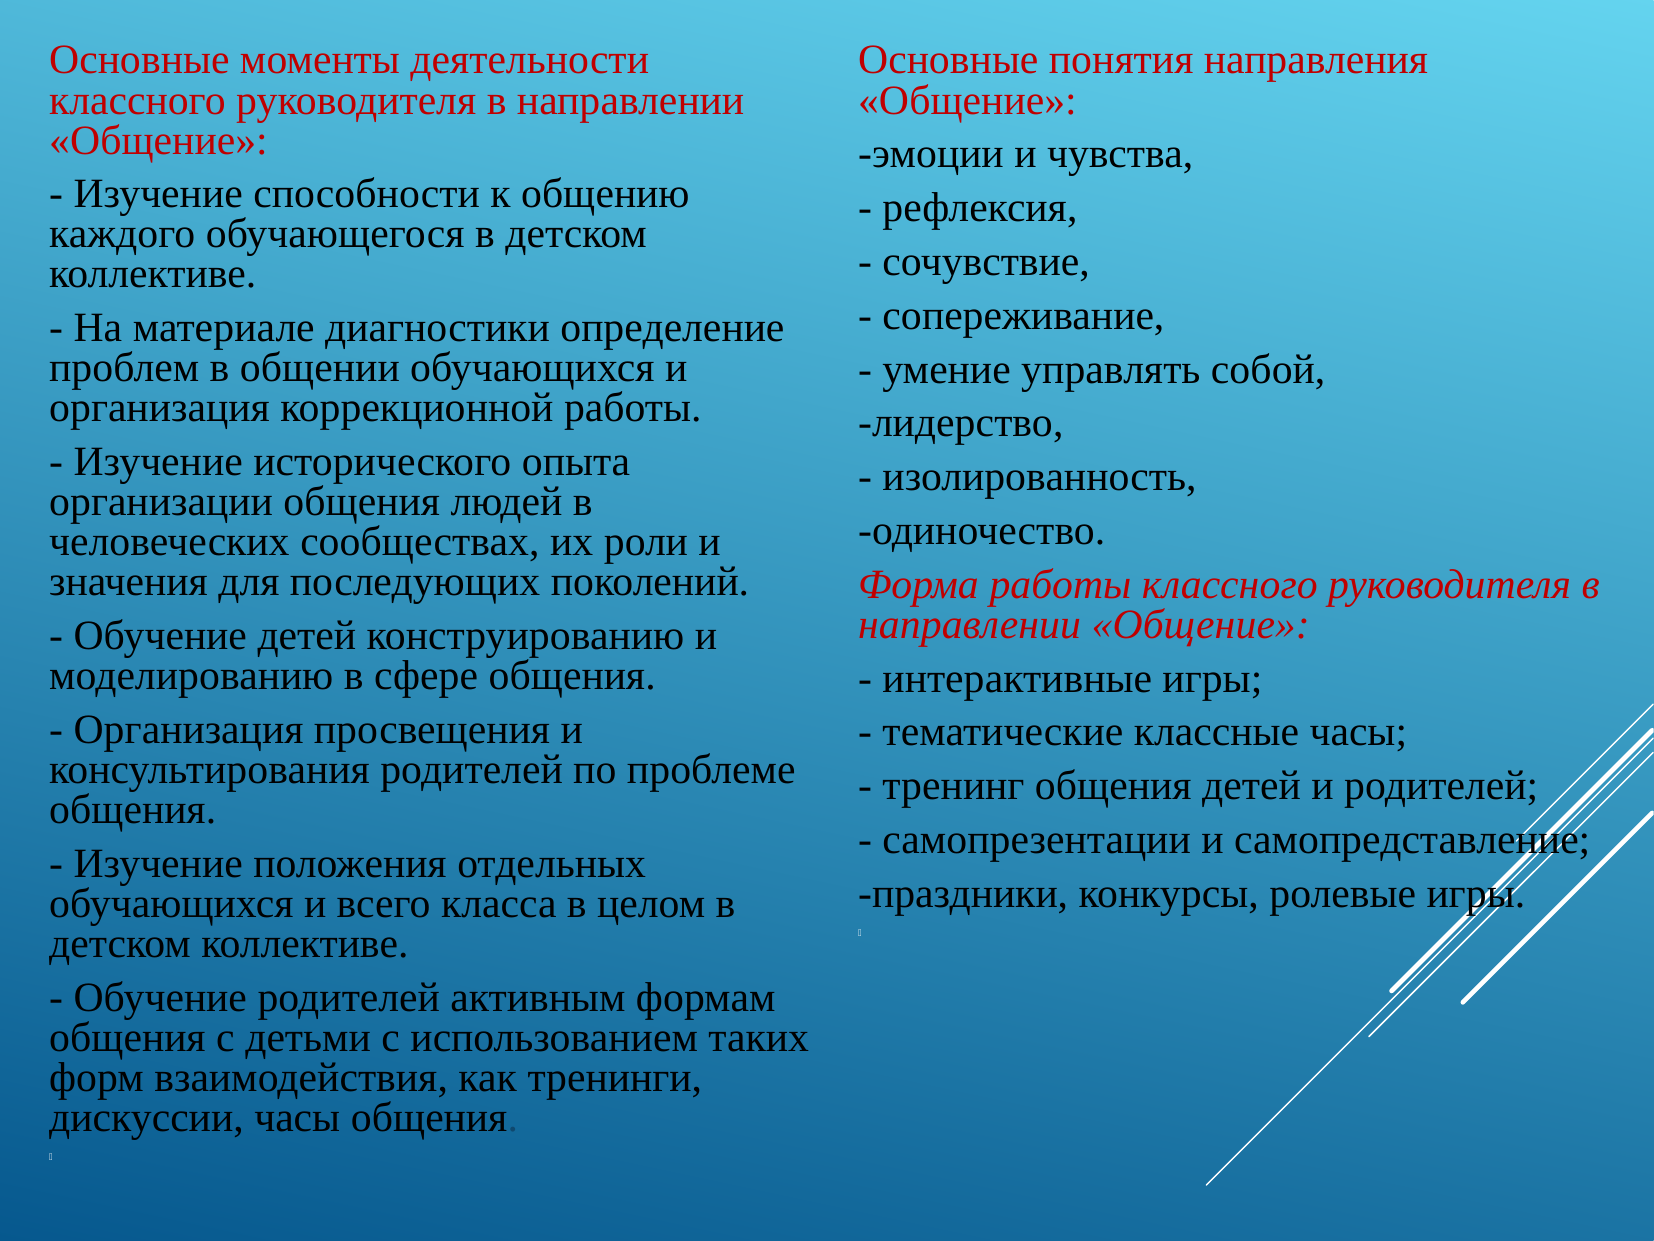

# Основные моменты деятельности классного руководителя в направлении «Общение»:
- Изучение способности к общению каждого обучающегося в детском коллективе.
- На материале диагностики определение проблем в общении обучающихся и организация коррекционной работы.
- Изучение исторического опыта организации общения людей в человеческих сообществах, их роли и значения для последующих поколений.
- Обучение детей конструированию и моделированию в сфере общения.
- Организация просвещения и консультирования родителей по проблеме общения.
- Изучение положения отдельных обучающихся и всего класса в целом в детском коллективе.
- Обучение родителей активным формам общения с детьми с использованием таких форм взаимодействия, как тренинги, дискуссии, часы общения.
Основные понятия направления «Общение»:
-эмоции и чувства,
- рефлексия,
- сочувствие,
- сопереживание,
- умение управлять собой,
-лидерство,
- изолированность,
-одиночество.
Форма работы классного руководителя в направлении «Общение»:
- интерактивные игры;
- тематические классные часы;
- тренинг общения детей и родителей;
- самопрезентации и самопредставление;
-праздники, конкурсы, ролевые игры.